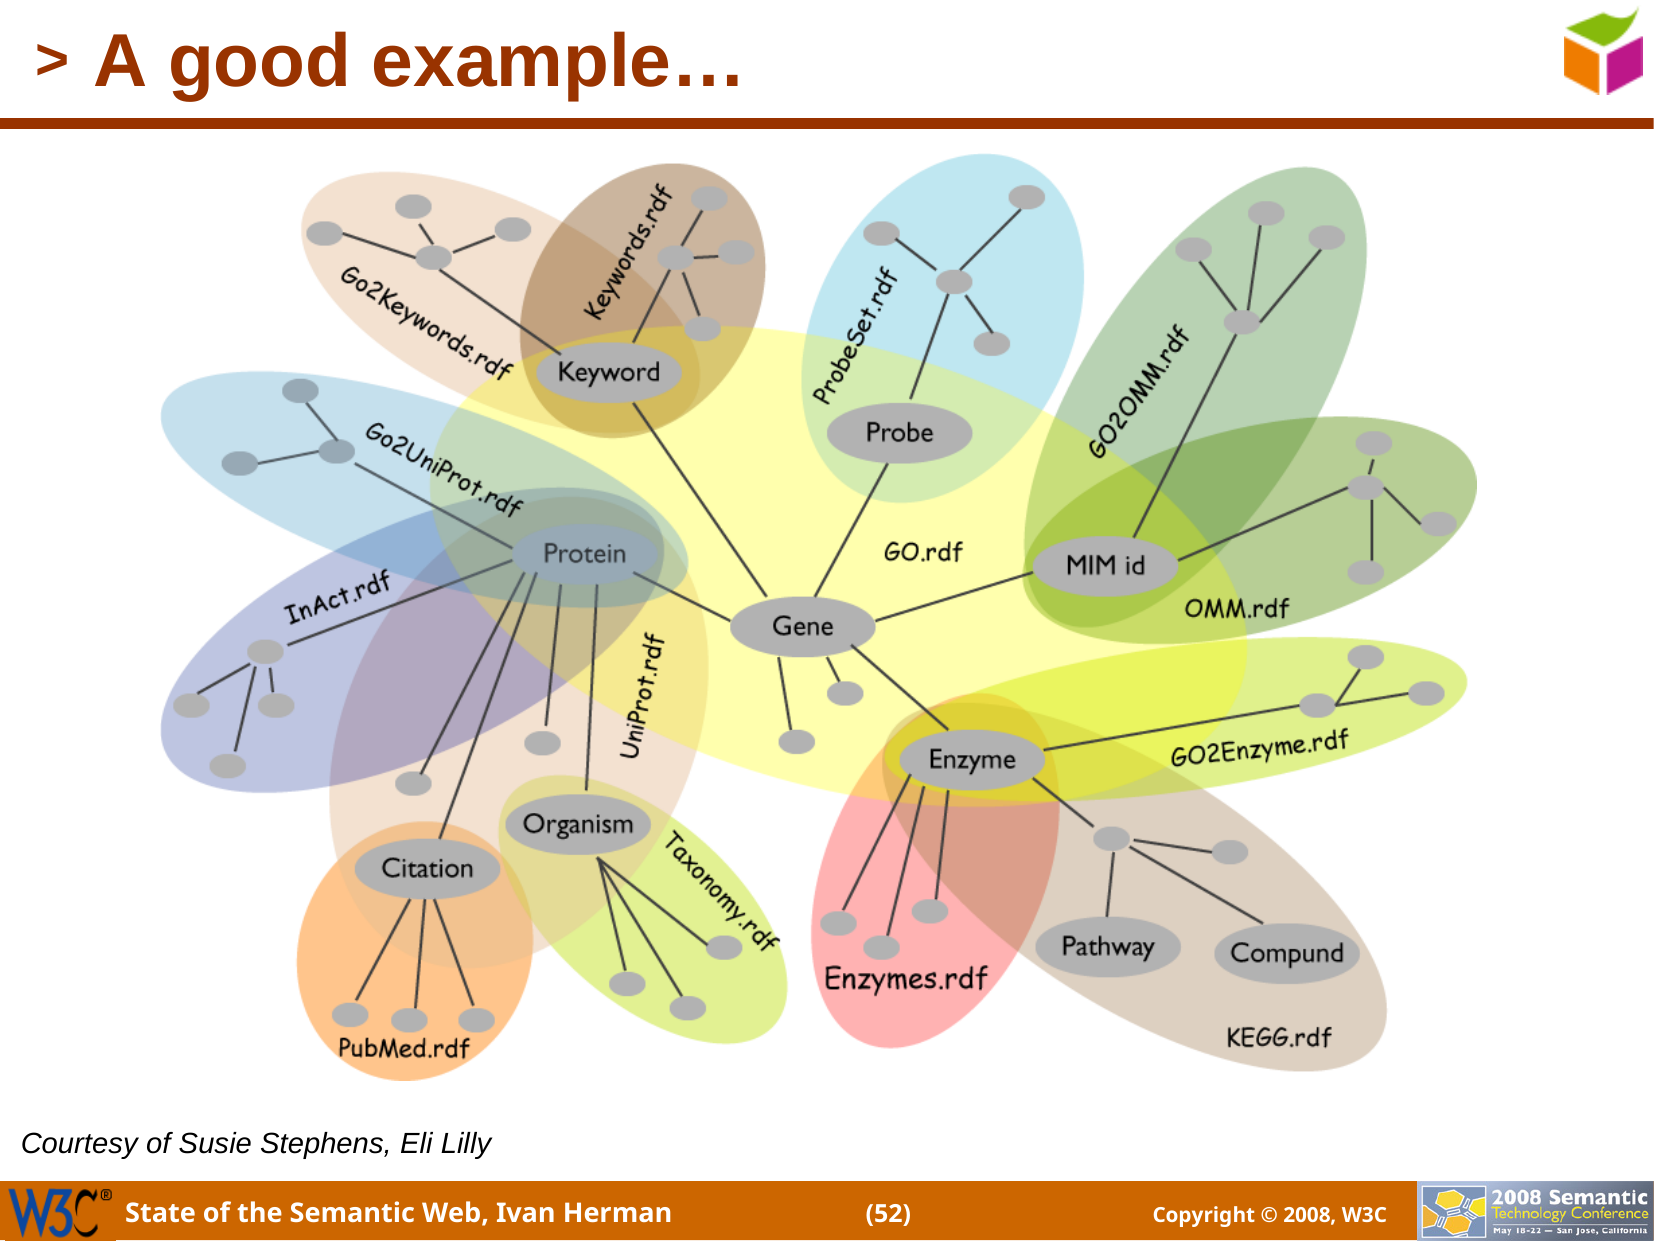

# A good example…
Courtesy of Susie Stephens, Eli Lilly